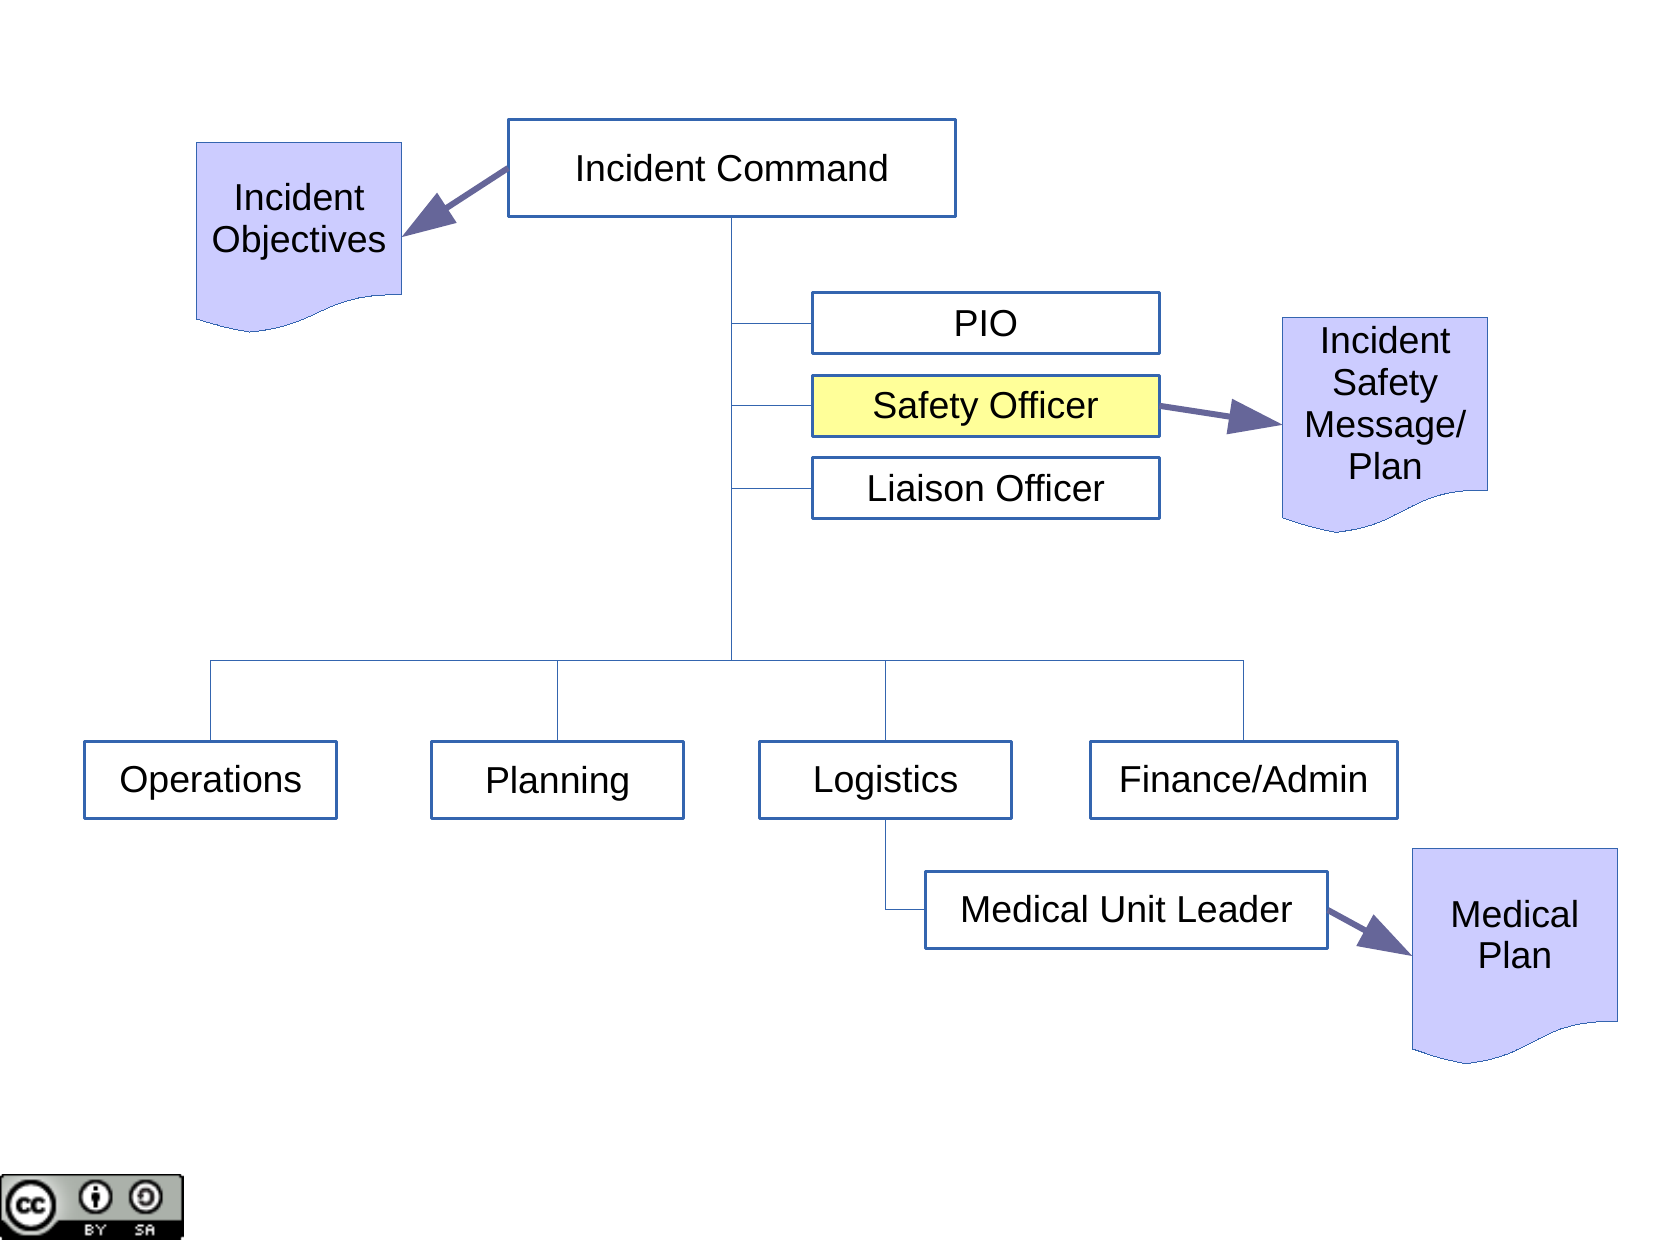

Incident Command
Incident Command
Incident
Objectives
PIO
Incident
Safety
Message/
Plan
Safety Officer
Liaison Officer
Operations
Logistics
Finance/Admin
Planning
Medical
Plan
Medical Unit Leader